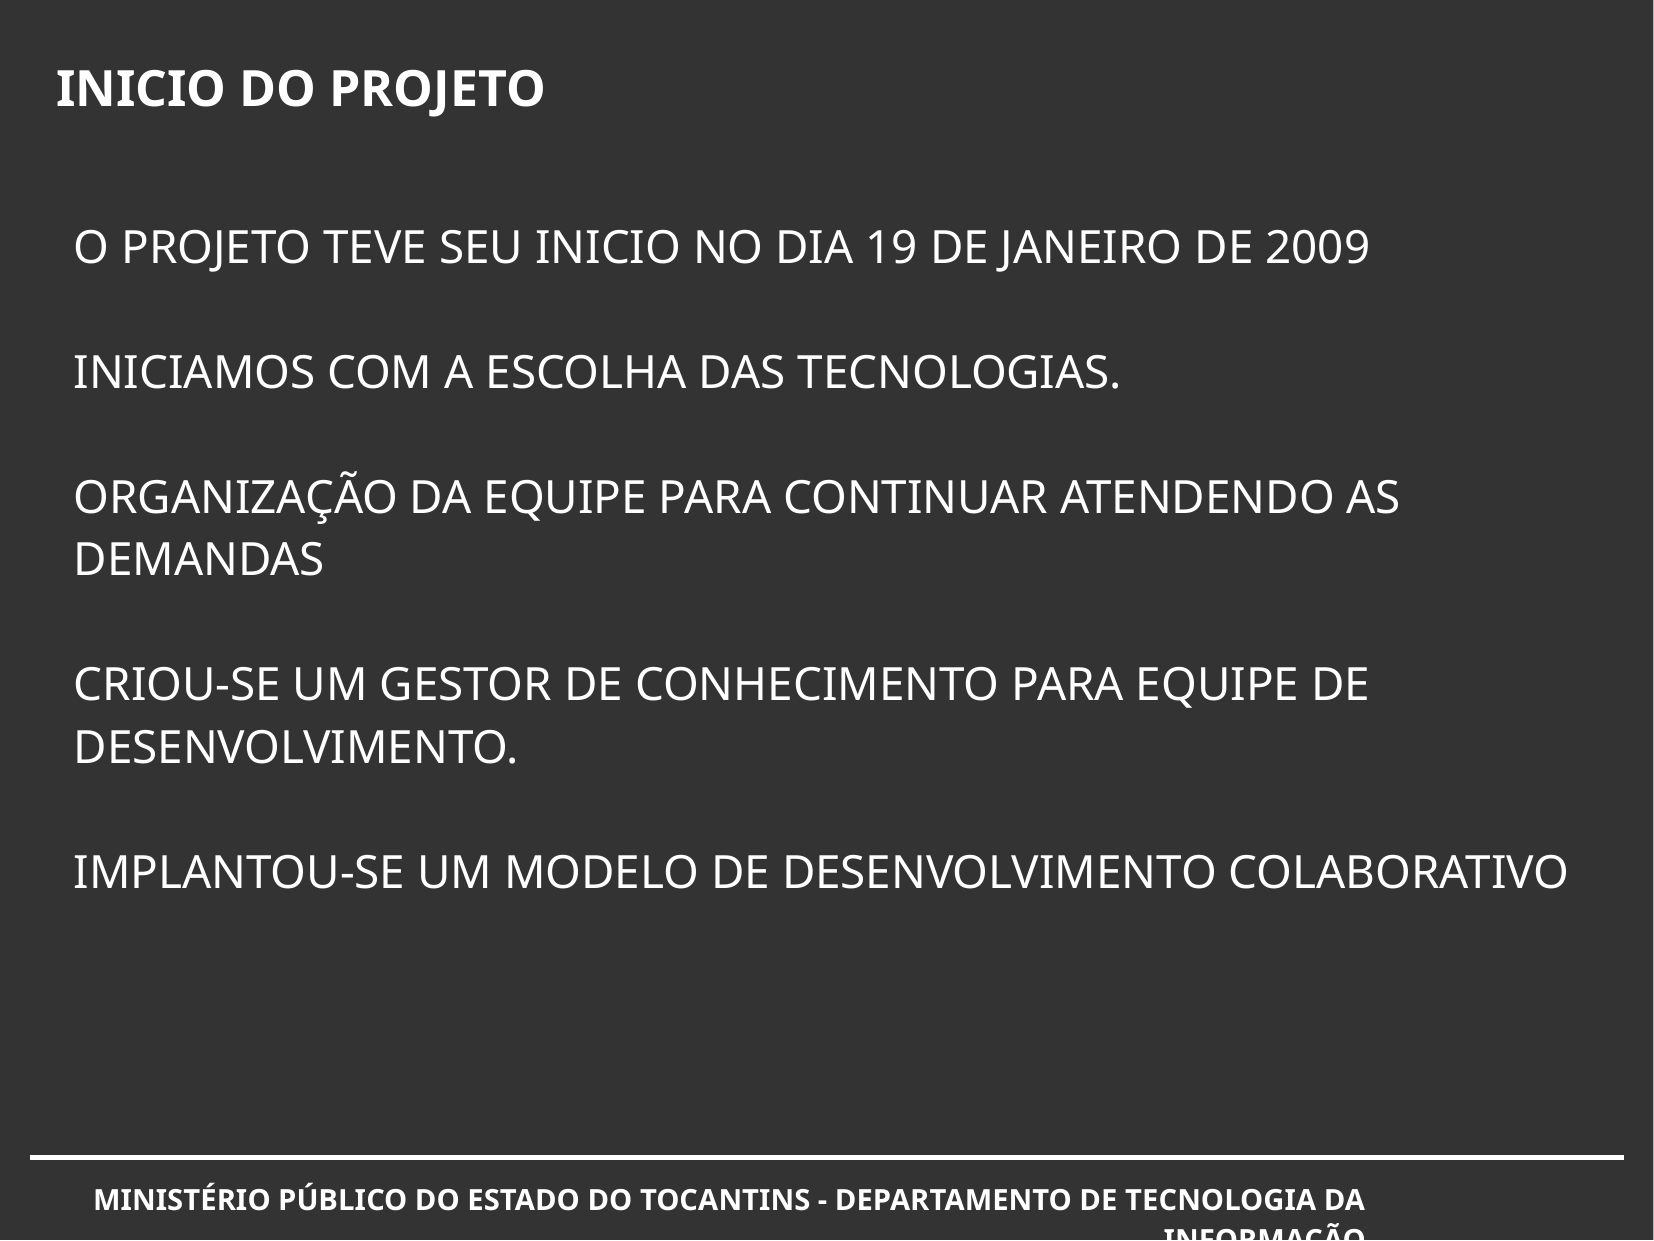

INICIO DO PROJETO
O PROJETO TEVE SEU INICIO NO DIA 19 DE JANEIRO DE 2009
INICIAMOS COM A ESCOLHA DAS TECNOLOGIAS.
ORGANIZAÇÃO DA EQUIPE PARA CONTINUAR ATENDENDO AS DEMANDAS
CRIOU-SE UM GESTOR DE CONHECIMENTO PARA EQUIPE DE DESENVOLVIMENTO.
IMPLANTOU-SE UM MODELO DE DESENVOLVIMENTO COLABORATIVO
MINISTÉRIO PÚBLICO DO ESTADO DO TOCANTINS - DEPARTAMENTO DE TECNOLOGIA DA INFORMAÇÃO